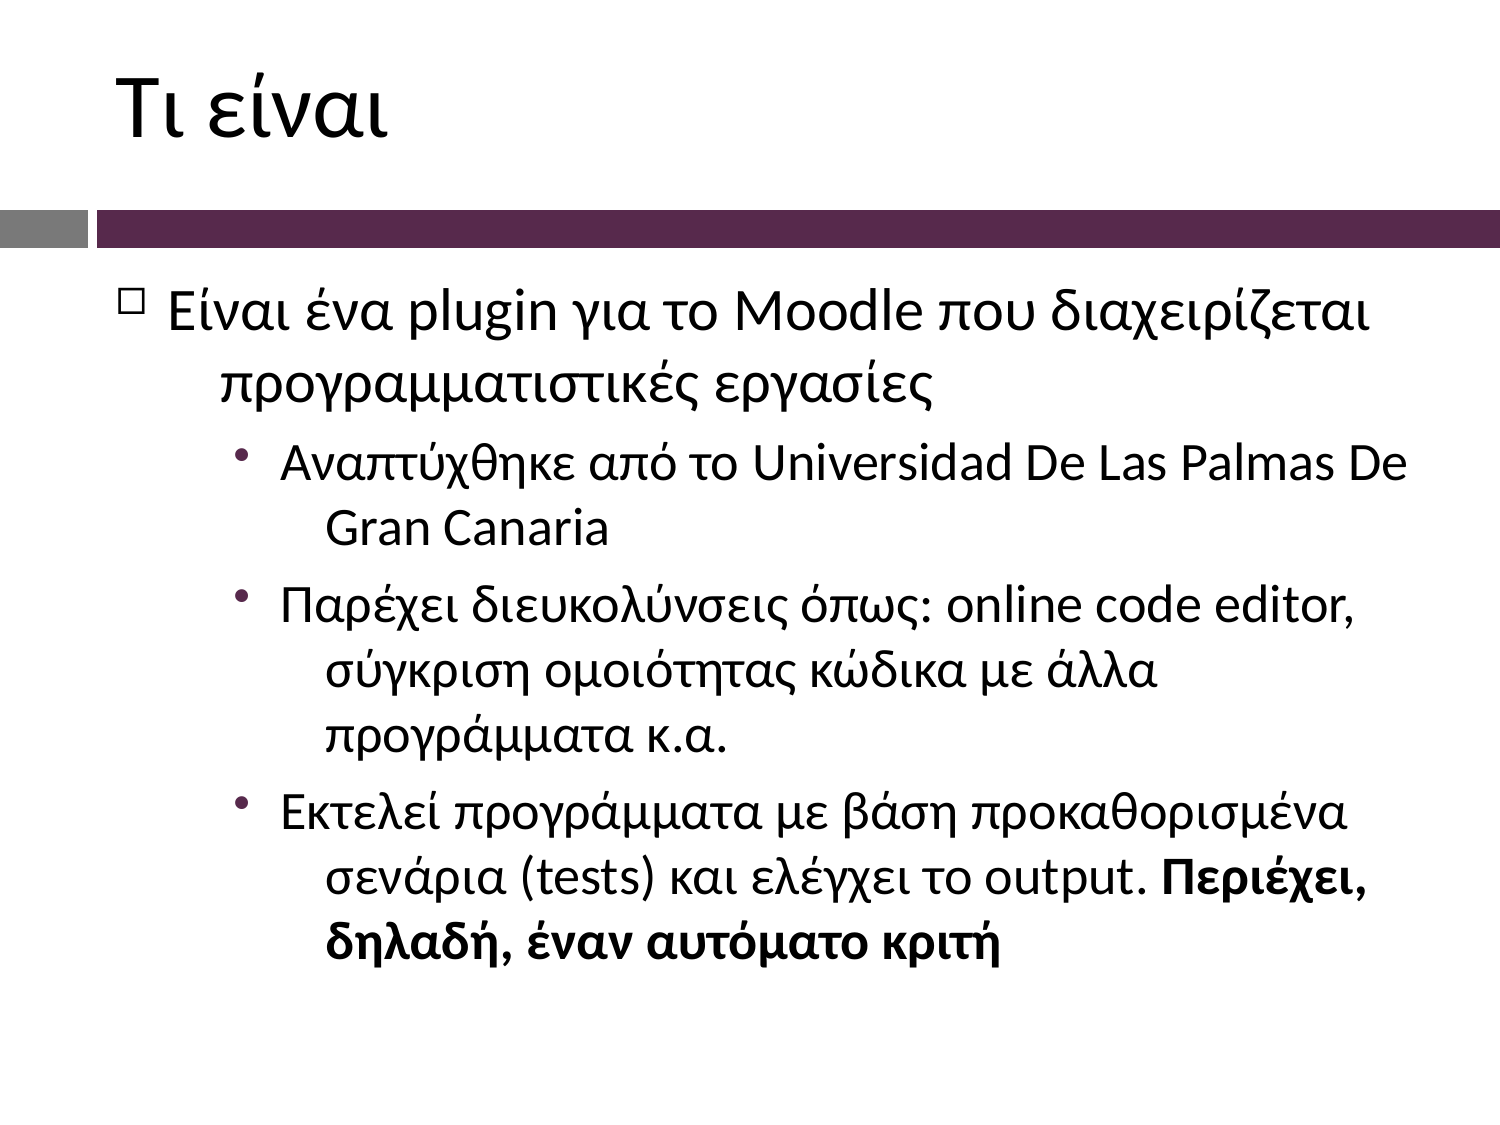

# Τι είναι
Είναι ένα plugin για το Moodle που διαχειρίζεται προγραμματιστικές εργασίες
Αναπτύχθηκε από το Universidad De Las Palmas De Gran Canaria
Παρέχει διευκολύνσεις όπως: online code editor, σύγκριση ομοιότητας κώδικα με άλλα προγράμματα κ.α.
Εκτελεί προγράμματα με βάση προκαθορισμένα σενάρια (tests) και ελέγχει το output. Περιέχει, δηλαδή, έναν αυτόματο κριτή